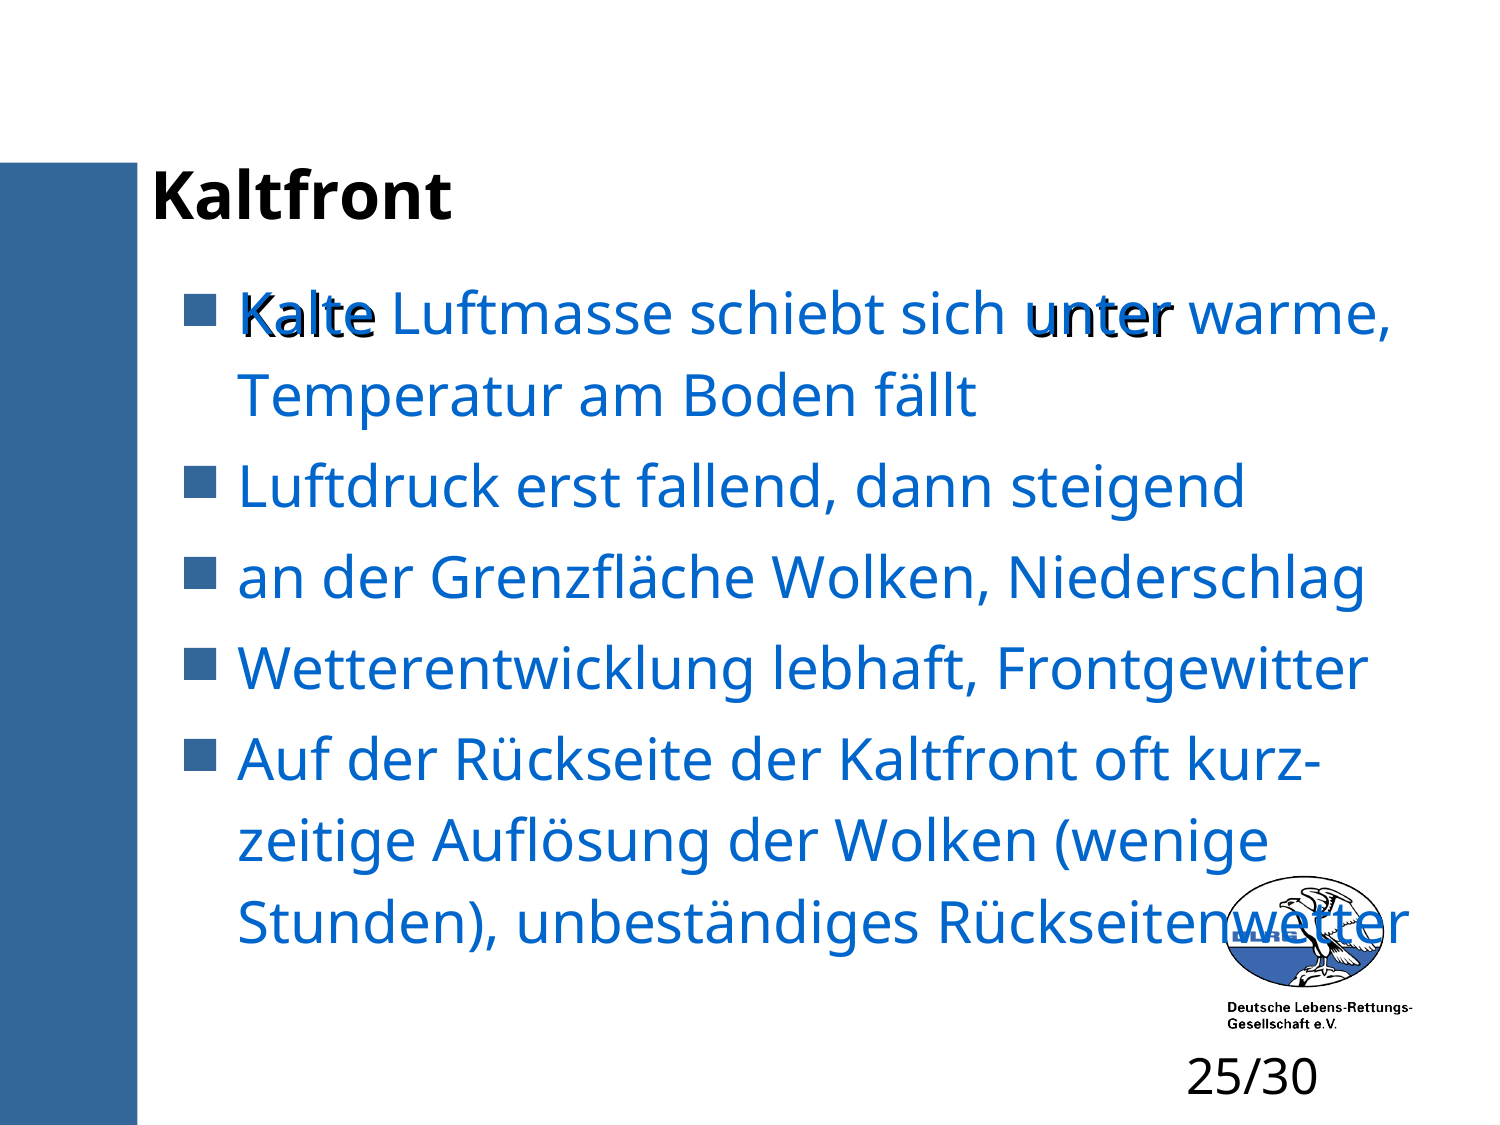

# Kaltfront
Kalte Luftmasse schiebt sich unter warme, Temperatur am Boden fällt
Luftdruck erst fallend, dann steigend
an der Grenzfläche Wolken, Niederschlag
Wetterentwicklung lebhaft, Frontgewitter
Auf der Rückseite der Kaltfront oft kurz- zeitige Auflösung der Wolken (wenige Stunden), unbeständiges Rückseitenwetter